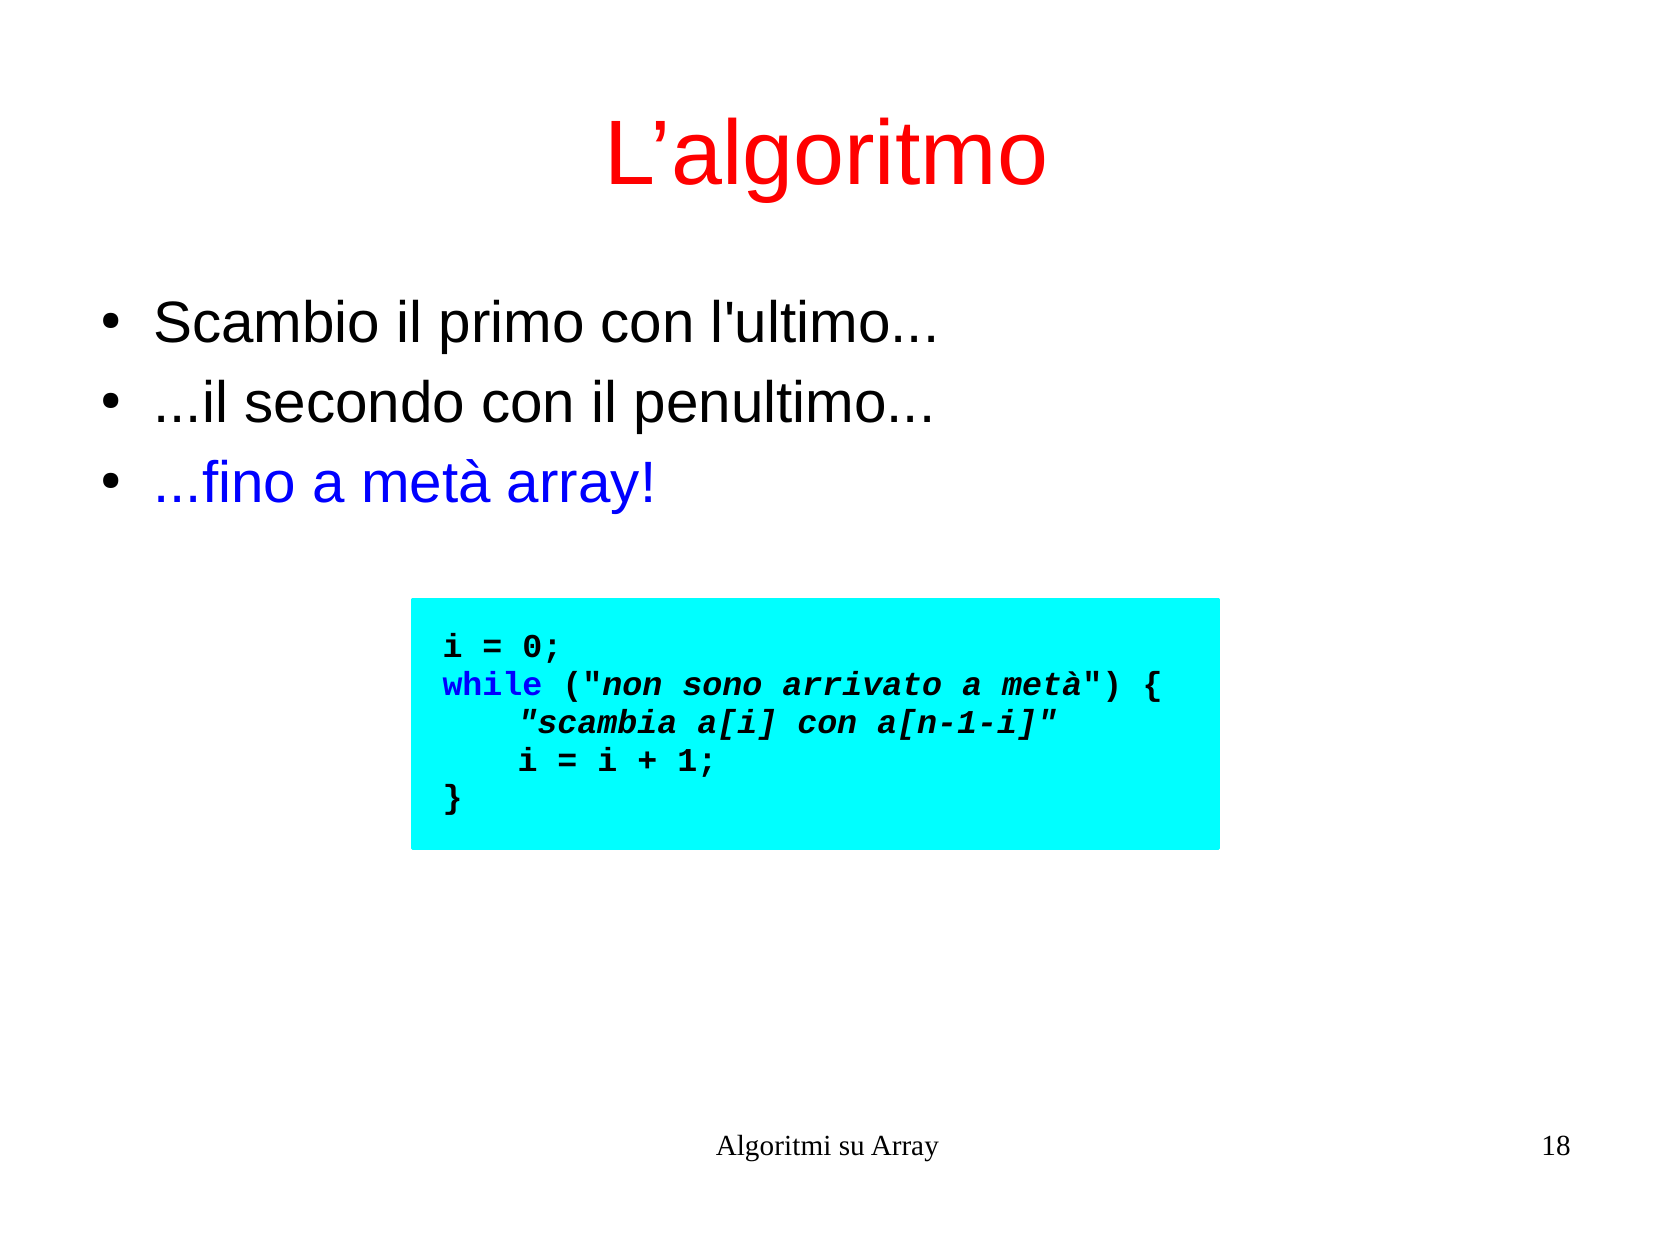

# L’algoritmo
Scambio il primo con l'ultimo...
...il secondo con il penultimo...
...fino a metà array!
i = 0;
while ("non sono arrivato a metà") {
	"scambia a[i] con a[n-1-i]"
	i = i + 1;
}
Algoritmi su Array
18